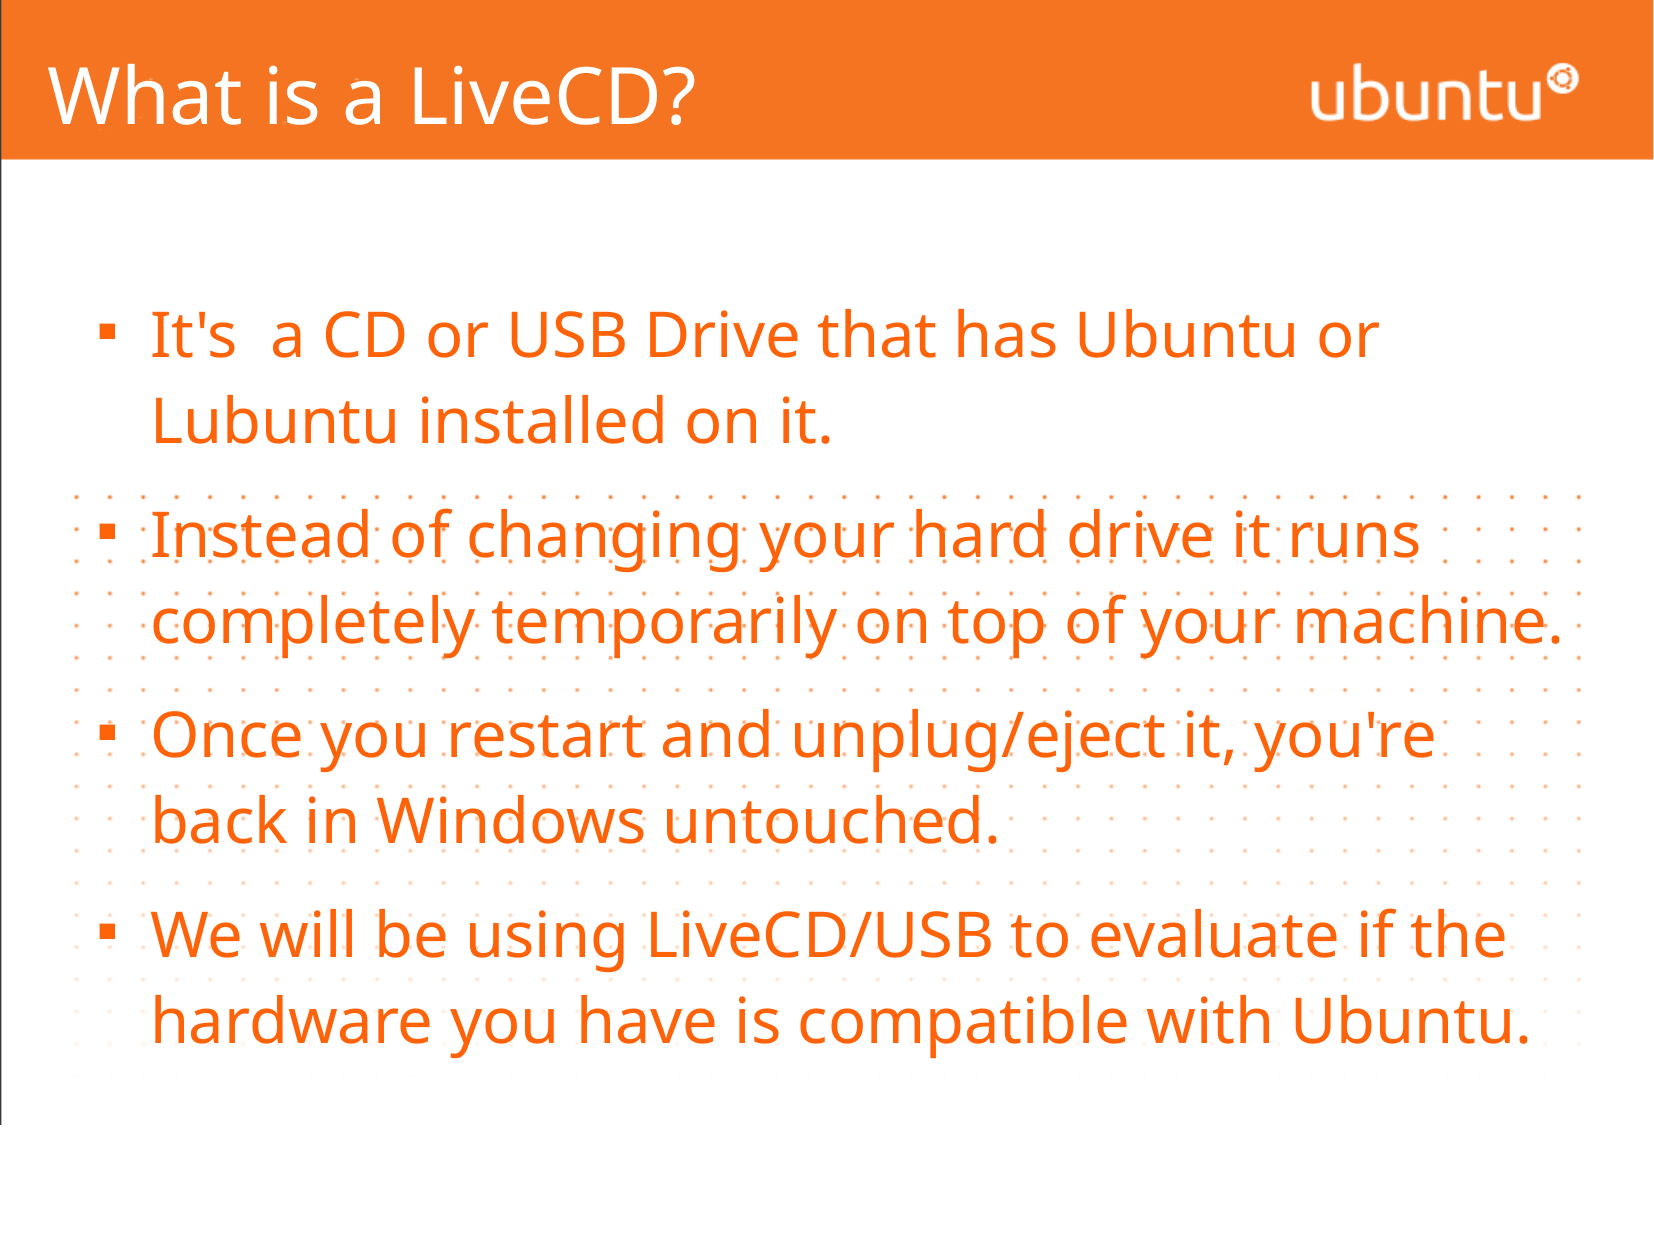

# What is a LiveCD?
It's a CD or USB Drive that has Ubuntu or Lubuntu installed on it.
Instead of changing your hard drive it runs completely temporarily on top of your machine.
Once you restart and unplug/eject it, you're back in Windows untouched.
We will be using LiveCD/USB to evaluate if the hardware you have is compatible with Ubuntu.